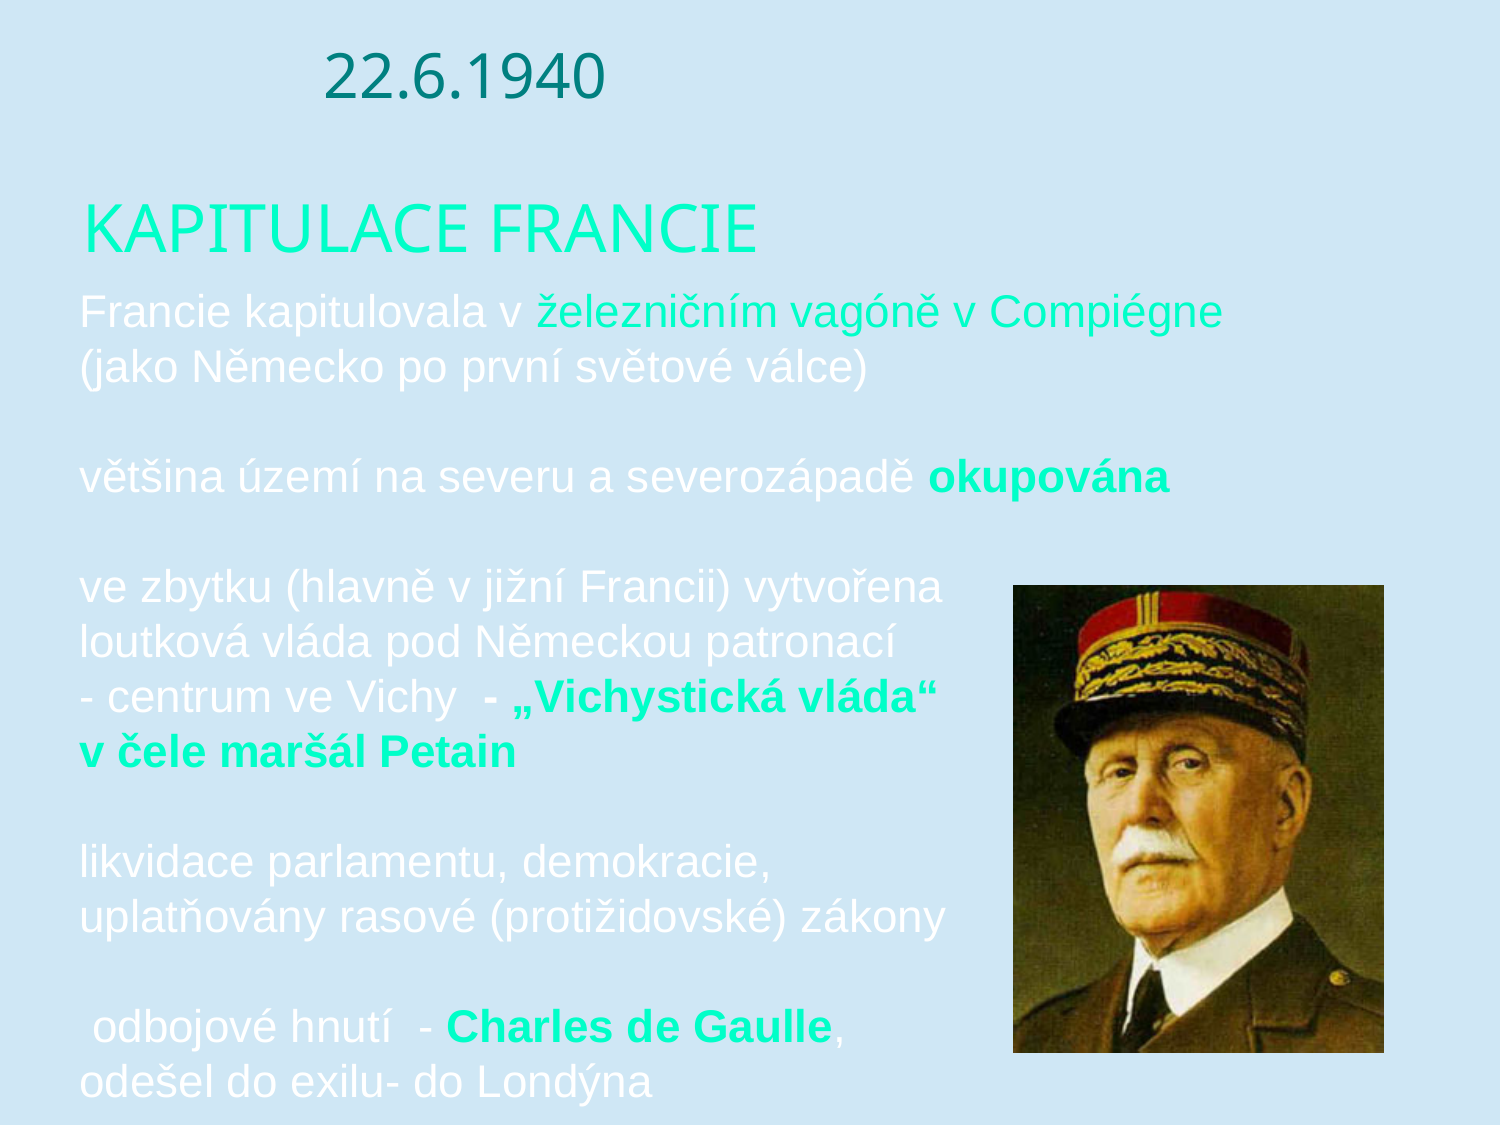

22.6.1940
KAPITULACE FRANCIE
Francie kapitulovala v železničním vagóně v Compiégne
(jako Německo po první světové válce)
většina území na severu a severozápadě okupována
ve zbytku (hlavně v jižní Francii) vytvořena
loutková vláda pod Německou patronací
- centrum ve Vichy - „Vichystická vláda“
v čele maršál Petain
likvidace parlamentu, demokracie,
uplatňovány rasové (protižidovské) zákony
 odbojové hnutí - Charles de Gaulle,
odešel do exilu- do Londýna